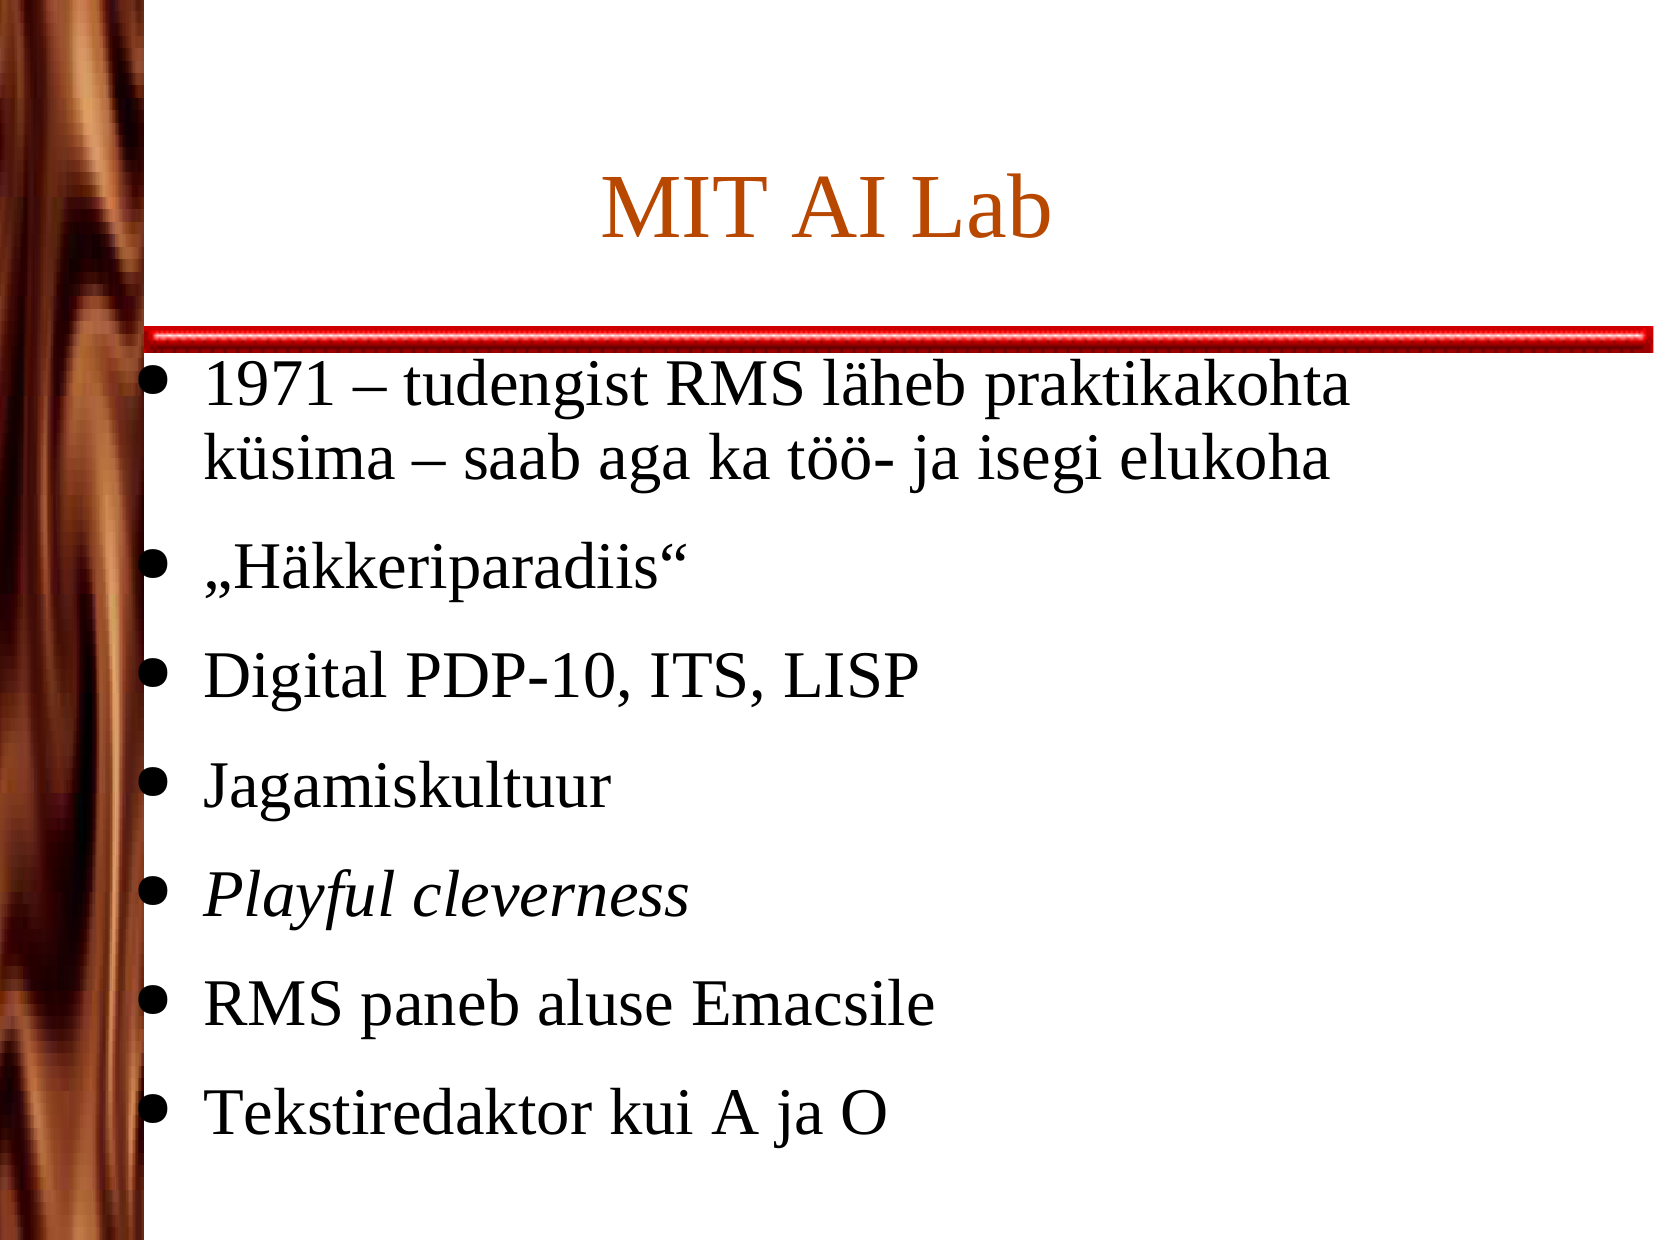

# MIT AI Lab
1971 – tudengist RMS läheb praktikakohta küsima – saab aga ka töö- ja isegi elukoha
„Häkkeriparadiis“
Digital PDP-10, ITS, LISP
Jagamiskultuur
Playful cleverness
RMS paneb aluse Emacsile
Tekstiredaktor kui A ja O